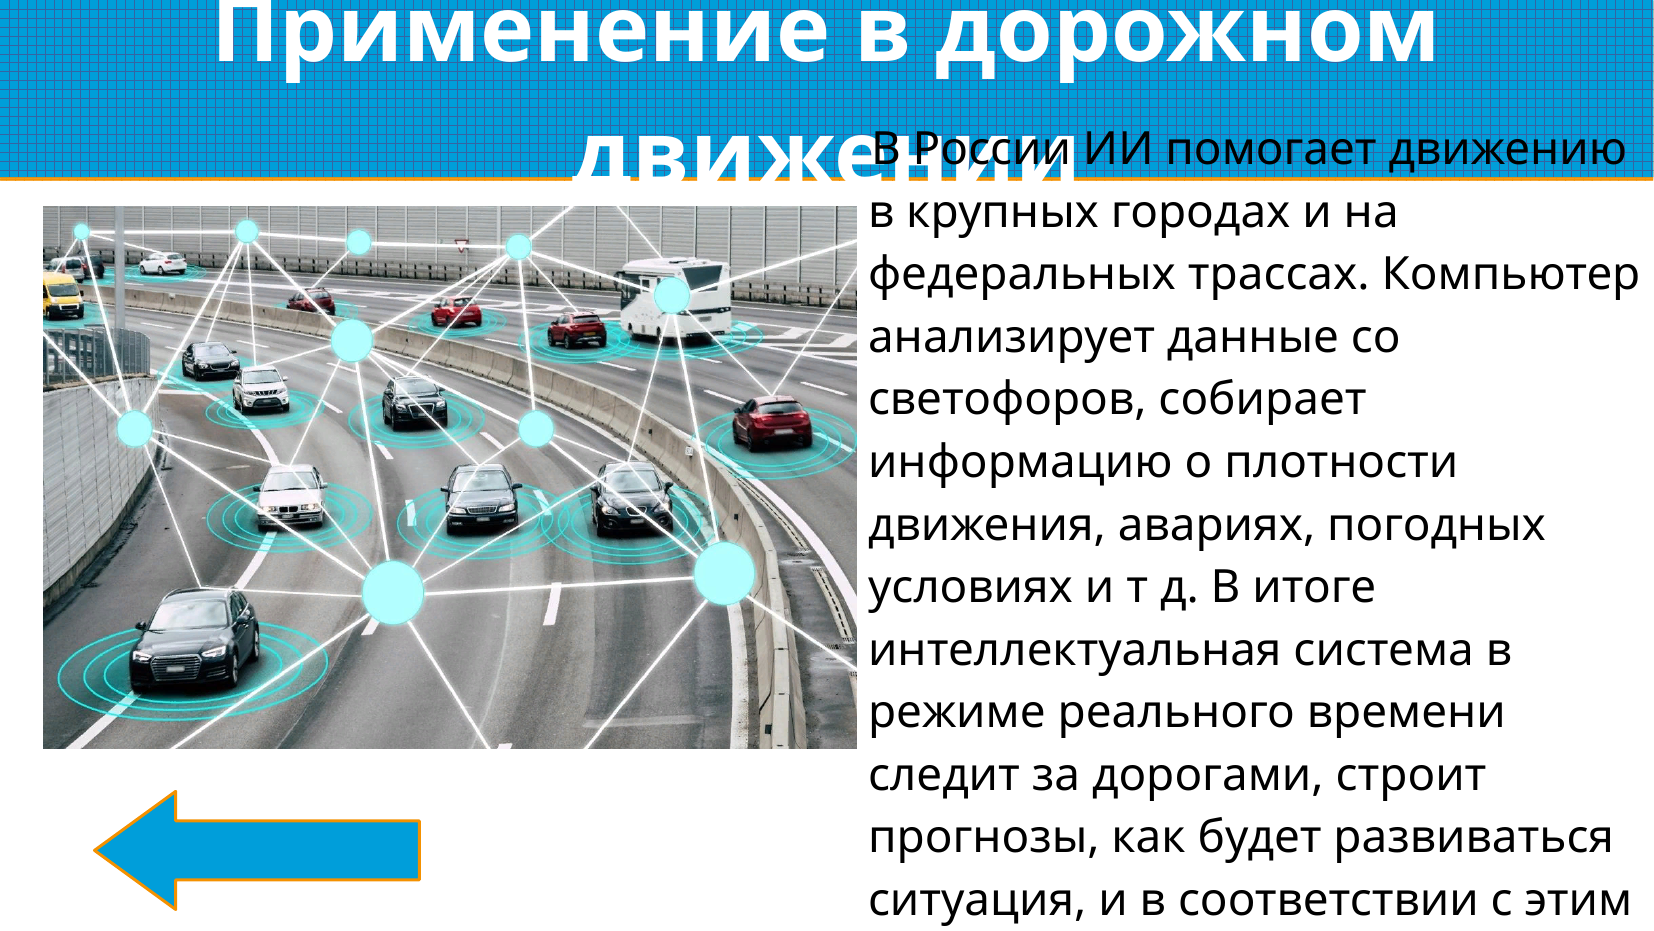

Применение в дорожном движении
В России ИИ помогает движению в крупных городах и на федеральных трассах. Компьютер анализирует данные со светофоров, собирает информацию о плотности движения, авариях, погодных условиях и т д. В итоге интеллектуальная система в режиме реального времени следит за дорогами, строит прогнозы, как будет развиваться ситуация, и в соответствии с этим переключает светофоры .